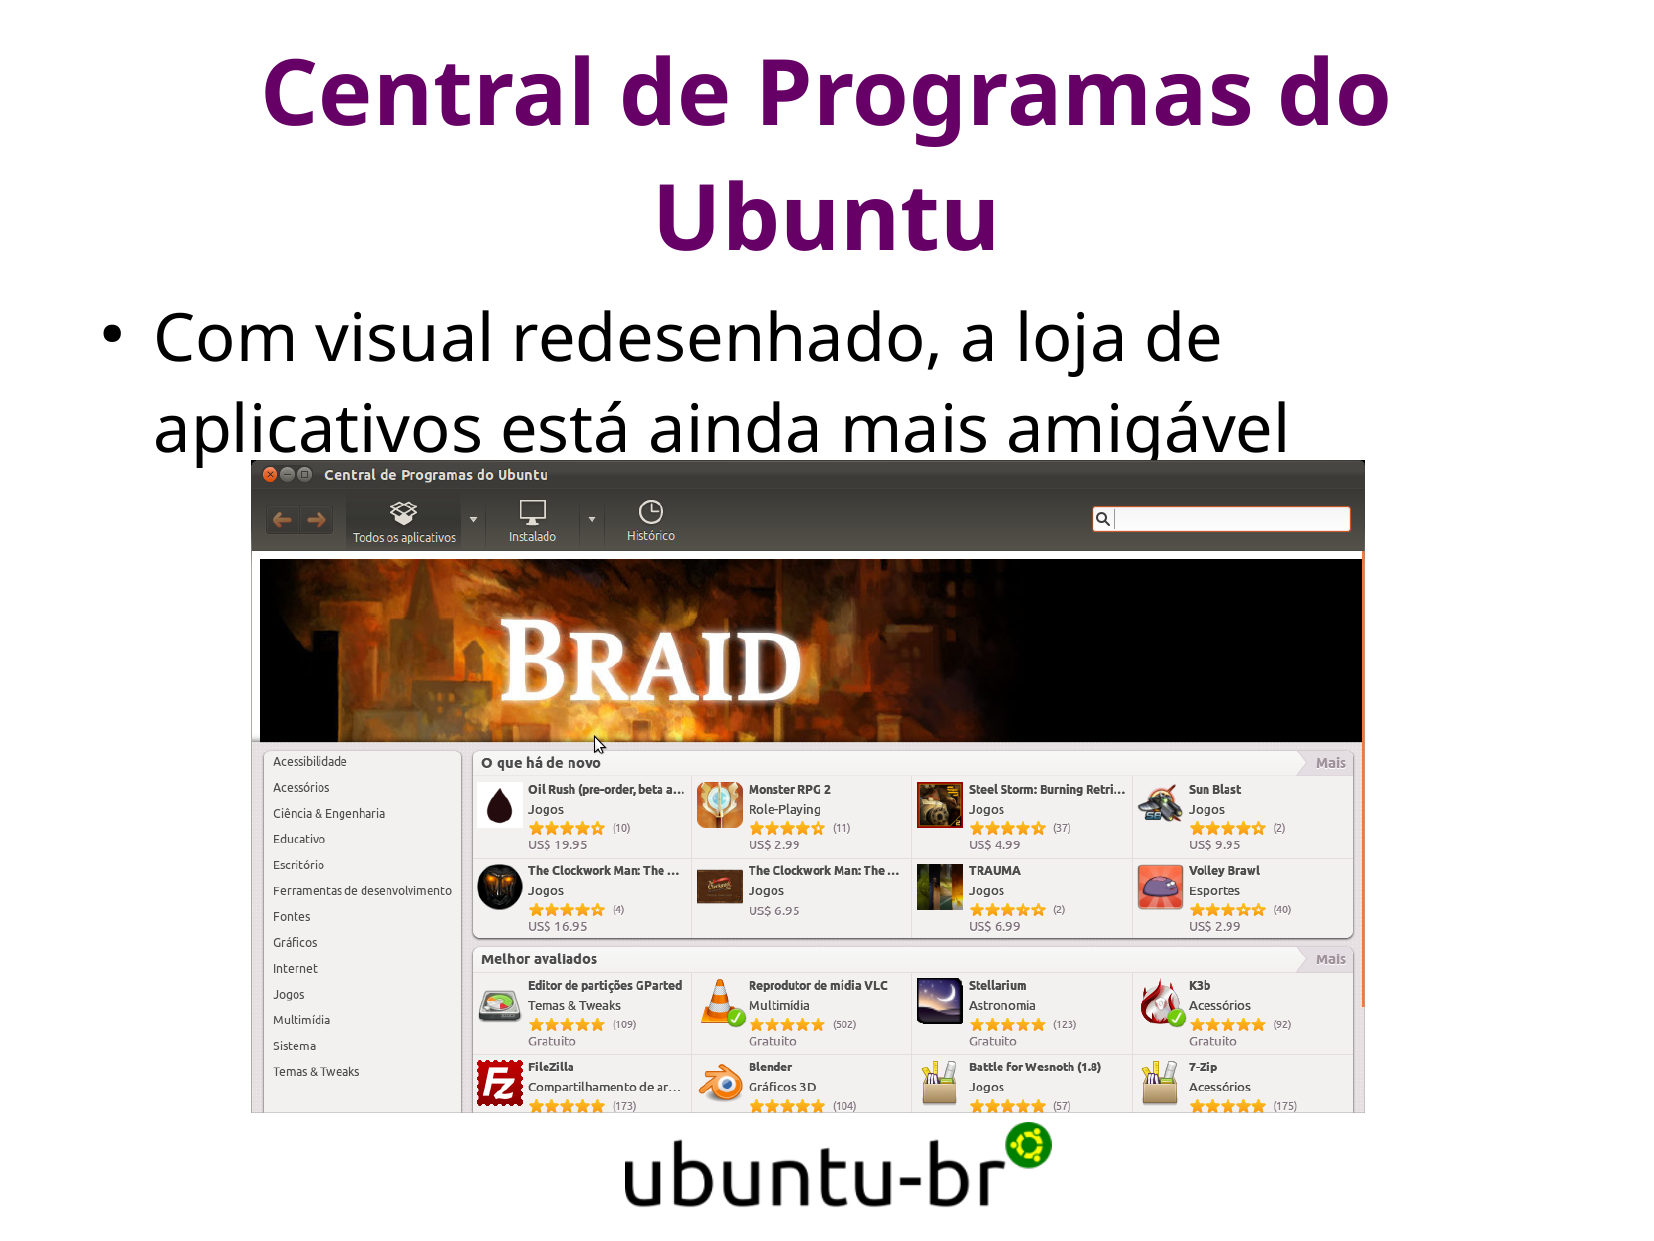

# Central de Programas do Ubuntu
Com visual redesenhado, a loja de aplicativos está ainda mais amigável